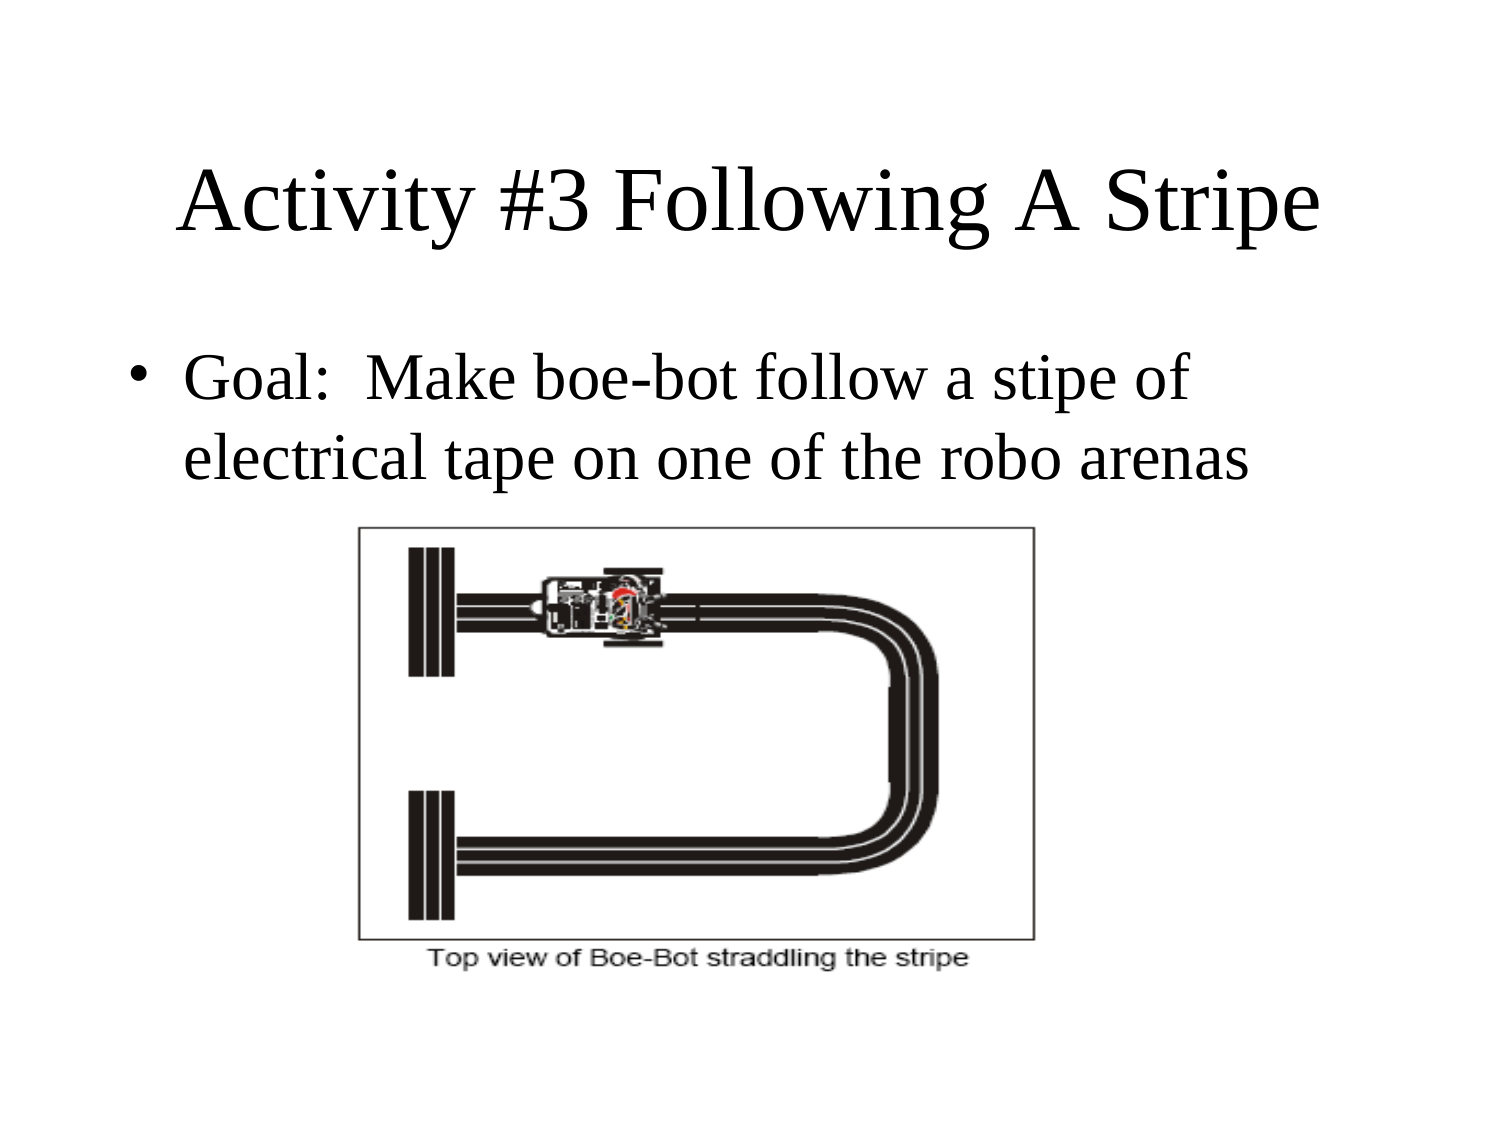

# Activity #3 Following A Stripe
Goal: Make boe-bot follow a stipe of electrical tape on one of the robo arenas